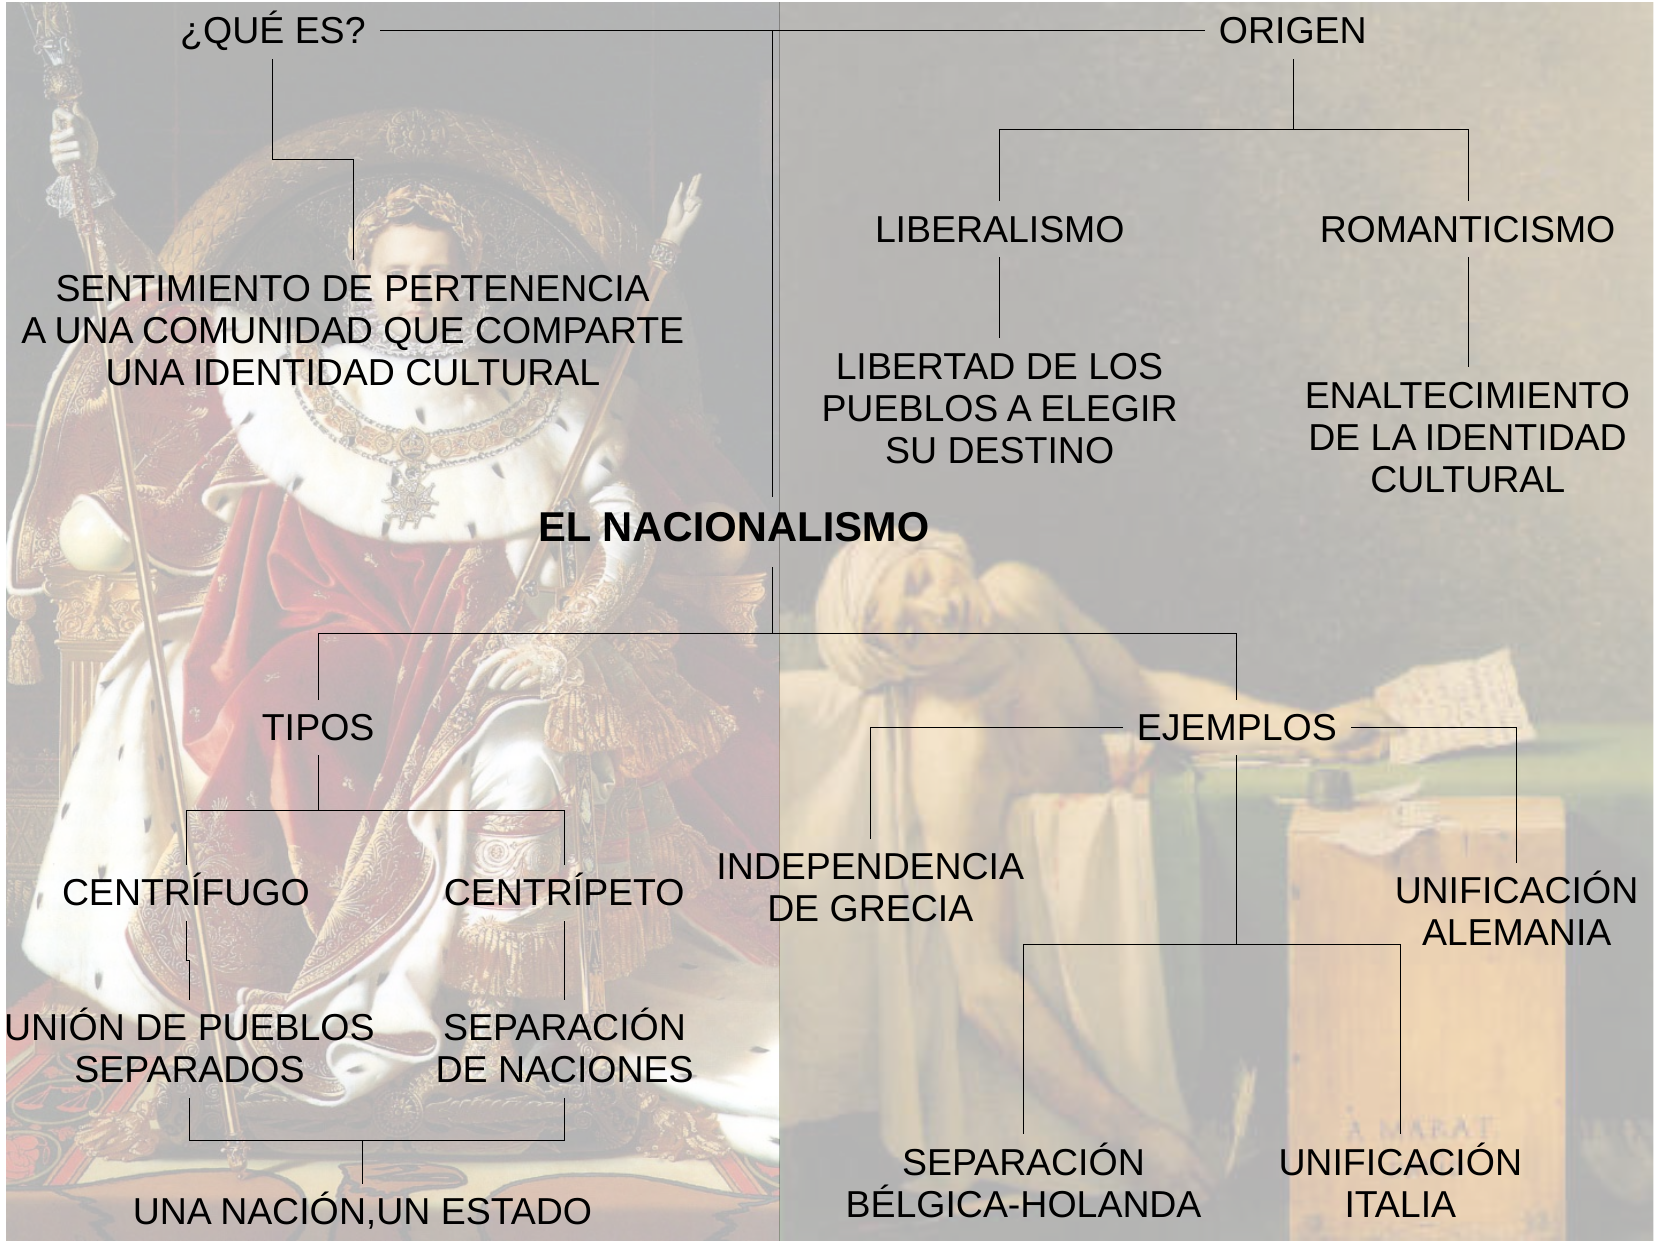

¿QUÉ ES?
ORIGEN
LIBERALISMO
ROMANTICISMO
SENTIMIENTO DE PERTENENCIA
A UNA COMUNIDAD QUE COMPARTE
UNA IDENTIDAD CULTURAL
LIBERTAD DE LOS
PUEBLOS A ELEGIR
SU DESTINO
ENALTECIMIENTO
DE LA IDENTIDAD
CULTURAL
EL NACIONALISMO
TIPOS
EJEMPLOS
INDEPENDENCIA
DE GRECIA
UNIFICACIÓN
ALEMANIA
CENTRÍFUGO
CENTRÍPETO
UNIÓN DE PUEBLOS
SEPARADOS
SEPARACIÓN
DE NACIONES
SEPARACIÓN
BÉLGICA-HOLANDA
UNIFICACIÓN
ITALIA
UNA NACIÓN,UN ESTADO